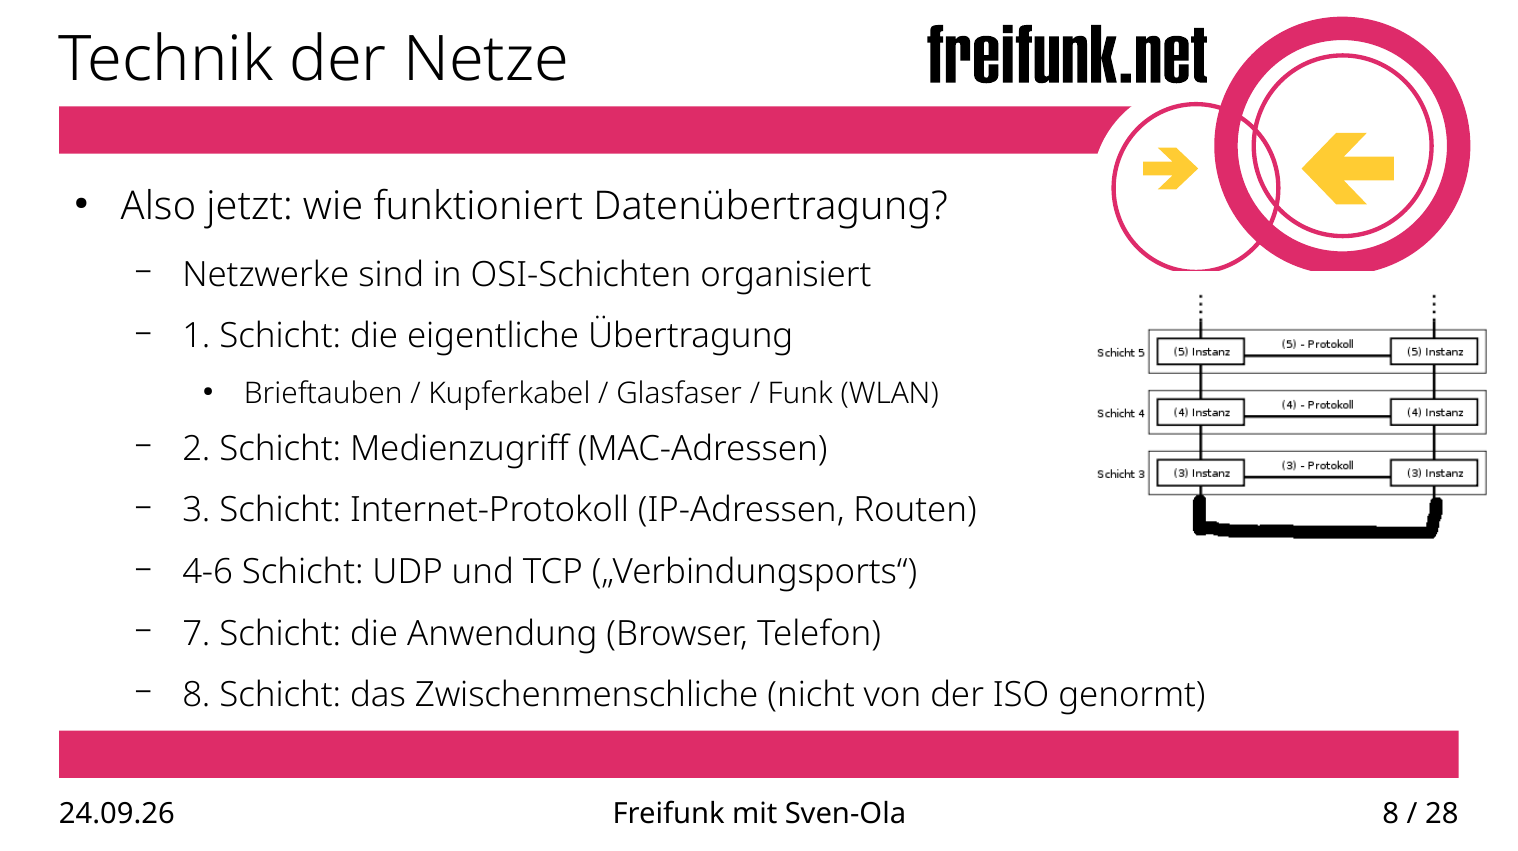

# Technik der Netze
Also jetzt: wie funktioniert Datenübertragung?
Netzwerke sind in OSI-Schichten organisiert
1. Schicht: die eigentliche Übertragung
Brieftauben / Kupferkabel / Glasfaser / Funk (WLAN)
2. Schicht: Medienzugriff (MAC-Adressen)
3. Schicht: Internet-Protokoll (IP-Adressen, Routen)
4-6 Schicht: UDP und TCP („Verbindungsports“)
7. Schicht: die Anwendung (Browser, Telefon)
8. Schicht: das Zwischenmenschliche (nicht von der ISO genormt)
Freifunk mit Sven-Ola
8